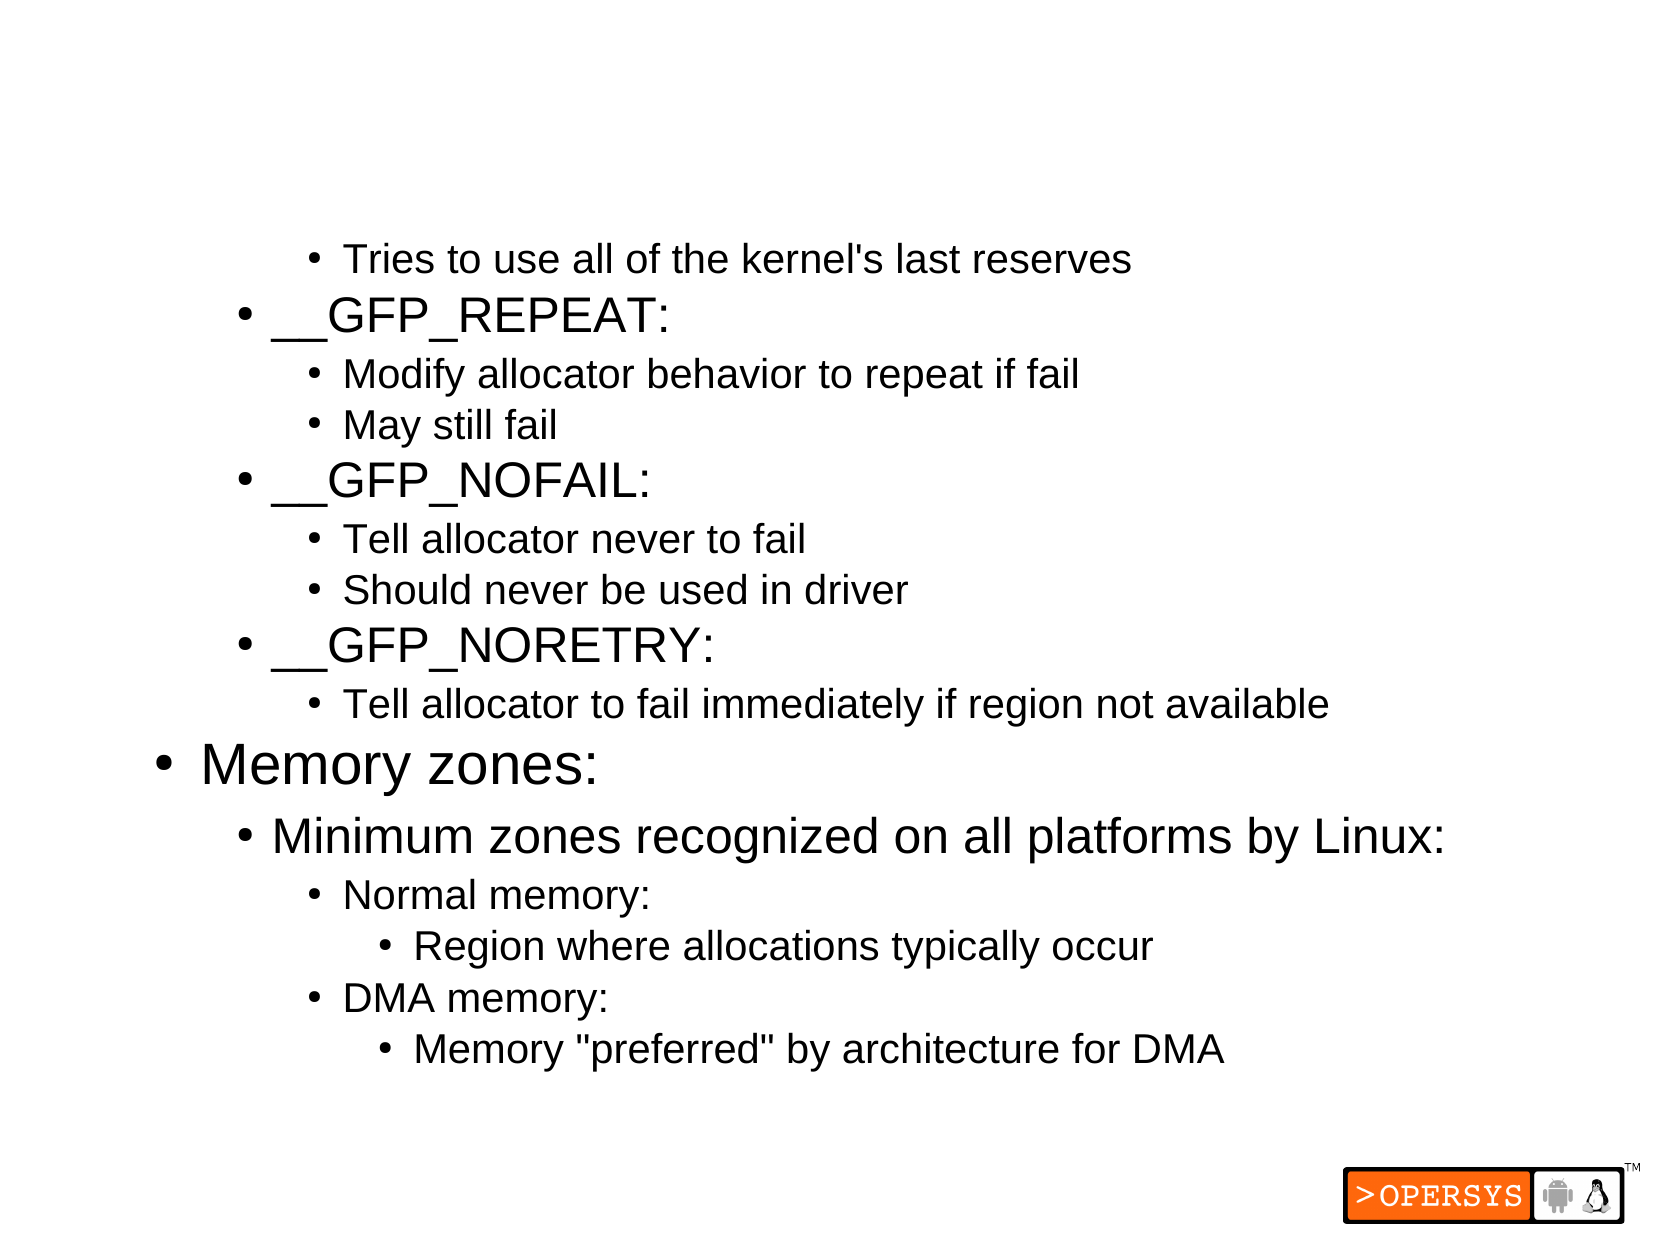

# Tries to use all of the kernel's last reserves
__GFP_REPEAT:
Modify allocator behavior to repeat if fail
May still fail
__GFP_NOFAIL:
Tell allocator never to fail
Should never be used in driver
__GFP_NORETRY:
Tell allocator to fail immediately if region not available
Memory zones:
Minimum zones recognized on all platforms by Linux:
Normal memory:
Region where allocations typically occur
DMA memory:
Memory "preferred" by architecture for DMA